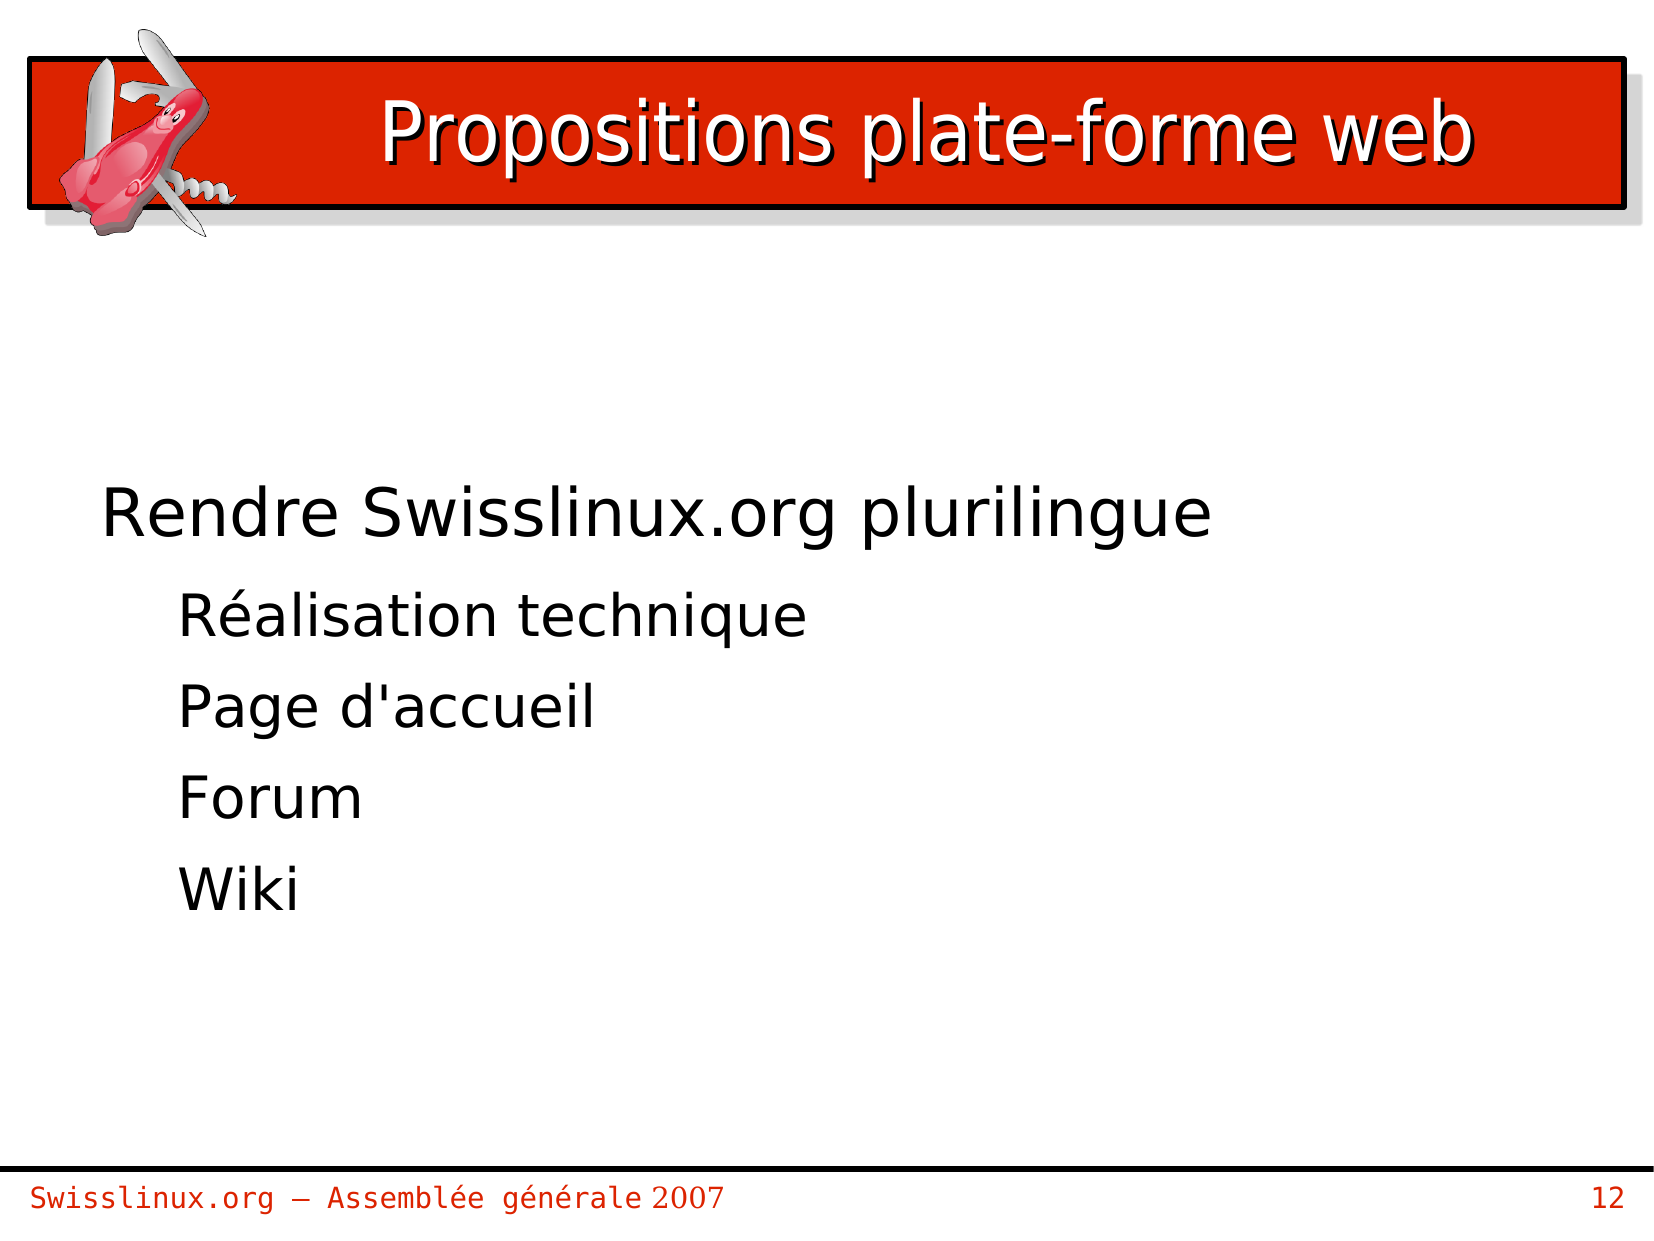

# Propositions plate-forme web
Rendre Swisslinux.org plurilingue
Réalisation technique
Page d'accueil
Forum
Wiki
26 Janvier 2007
12